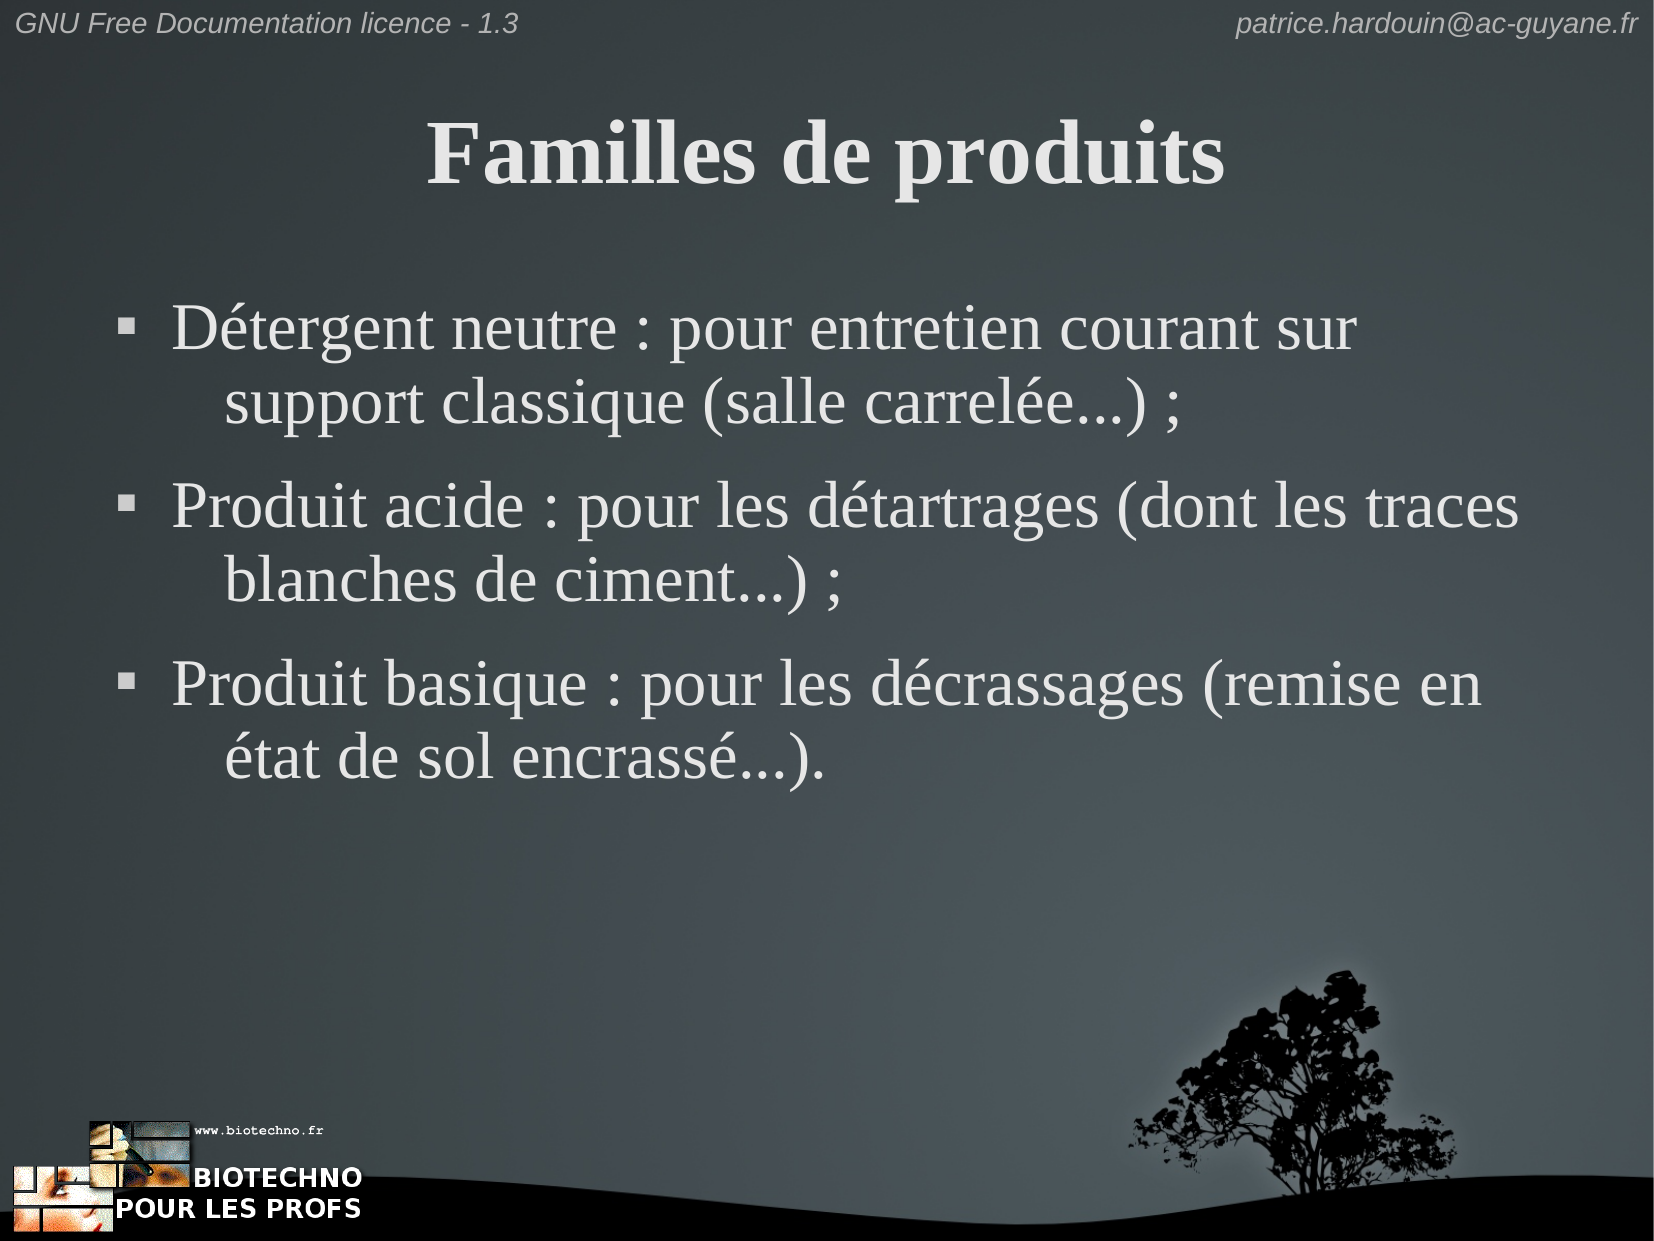

# Familles de produits
Détergent neutre : pour entretien courant sur support classique (salle carrelée...) ;
Produit acide : pour les détartrages (dont les traces blanches de ciment...) ;
Produit basique : pour les décrassages (remise en état de sol encrassé...).